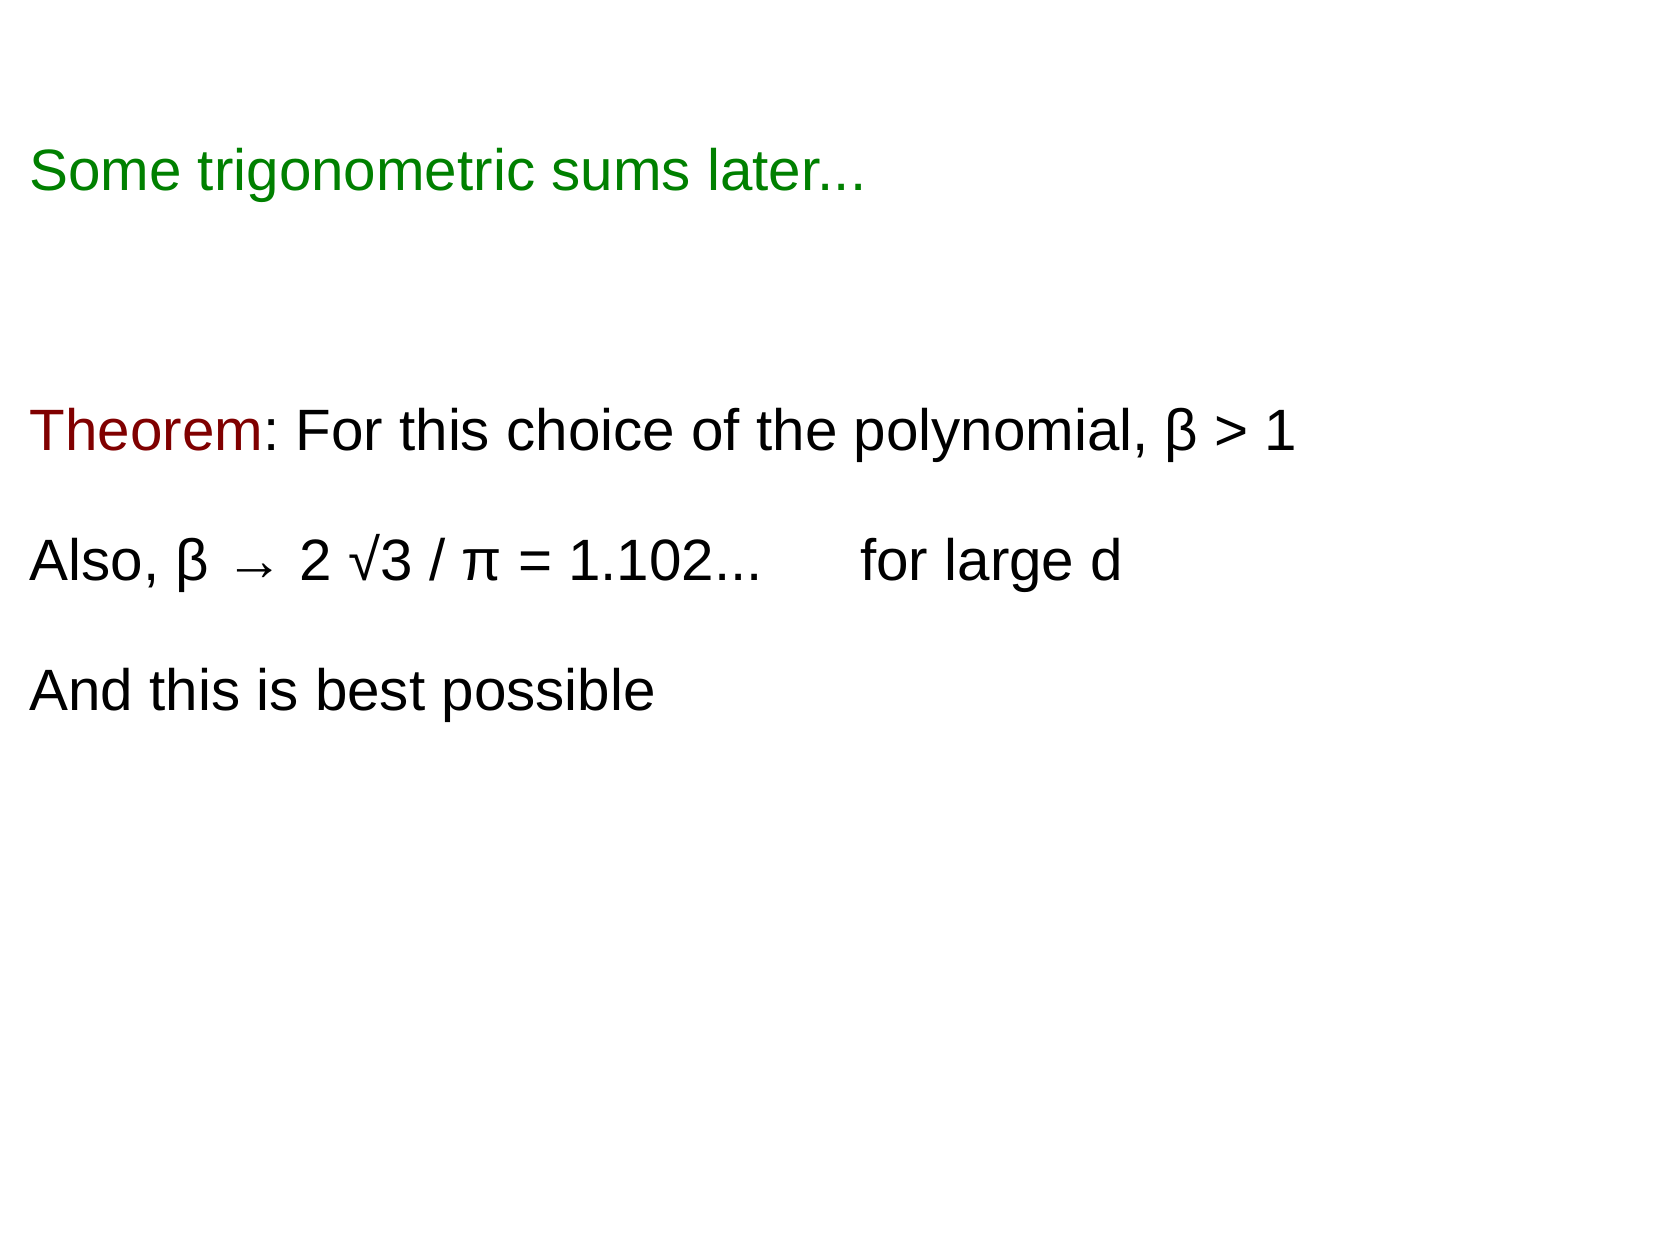

Some trigonometric sums later...
Theorem: For this choice of the polynomial, β > 1
Also, β → 2 √3 / π = 1.102... for large d
And this is best possible
#